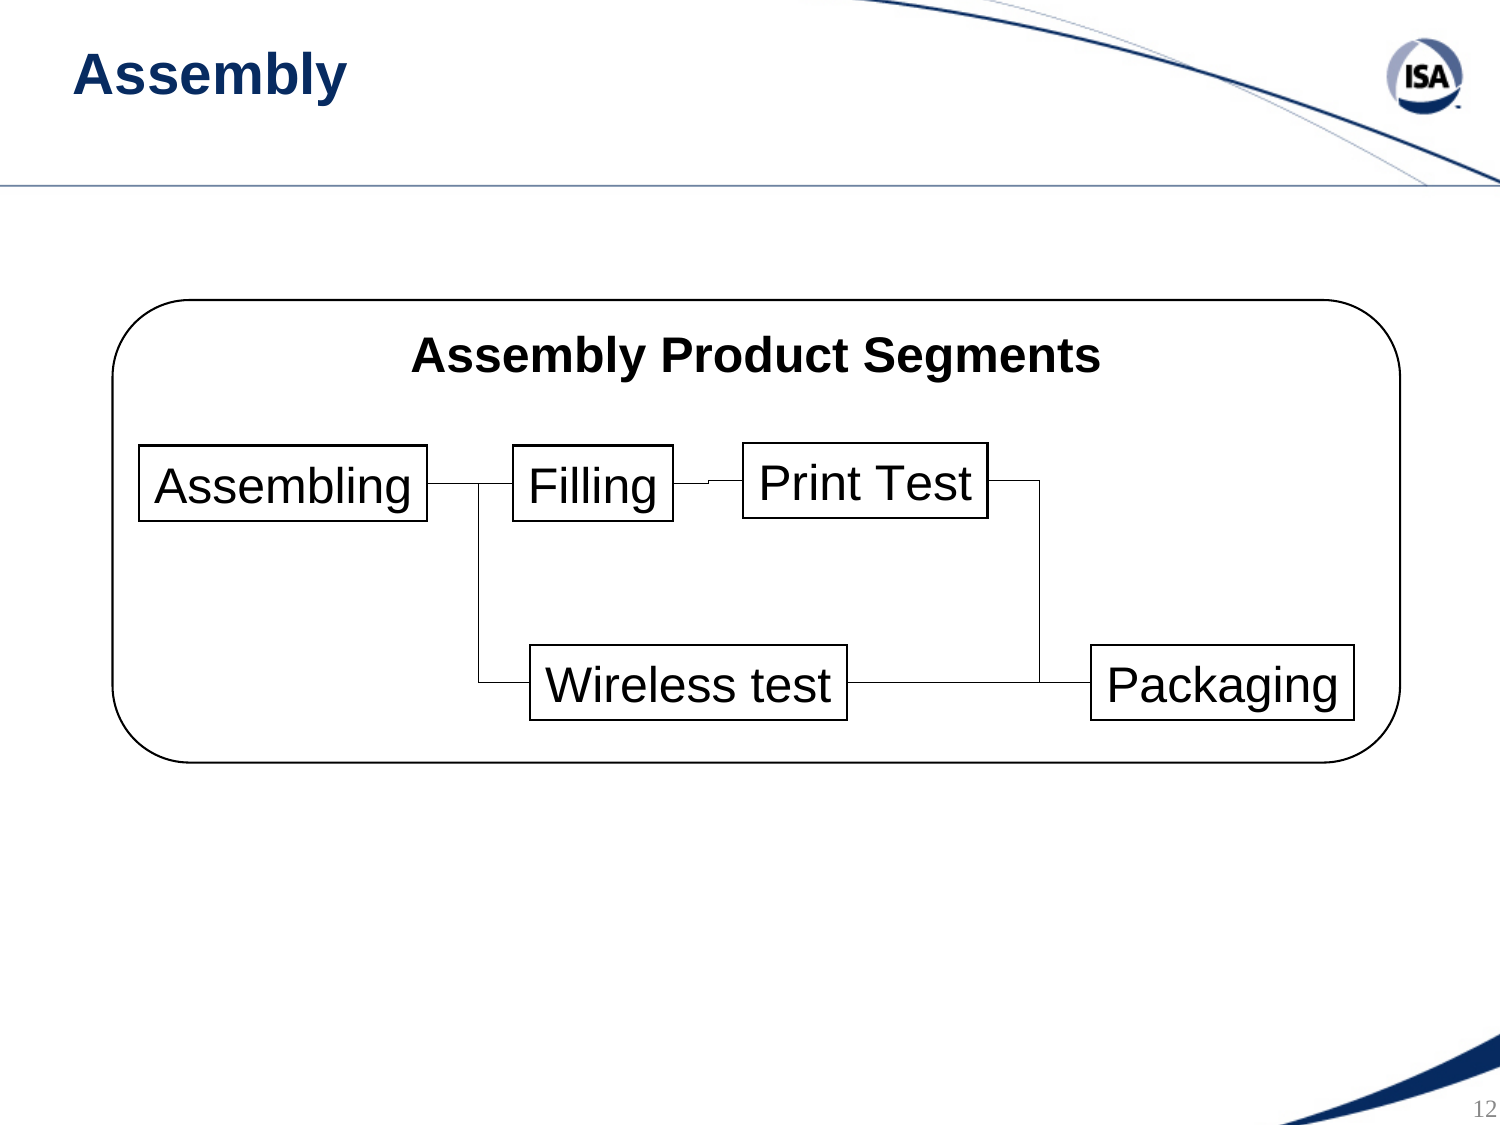

# Assembly
Assembly Product Segments
Print Test
Assembling
Filling
Wireless test
Packaging